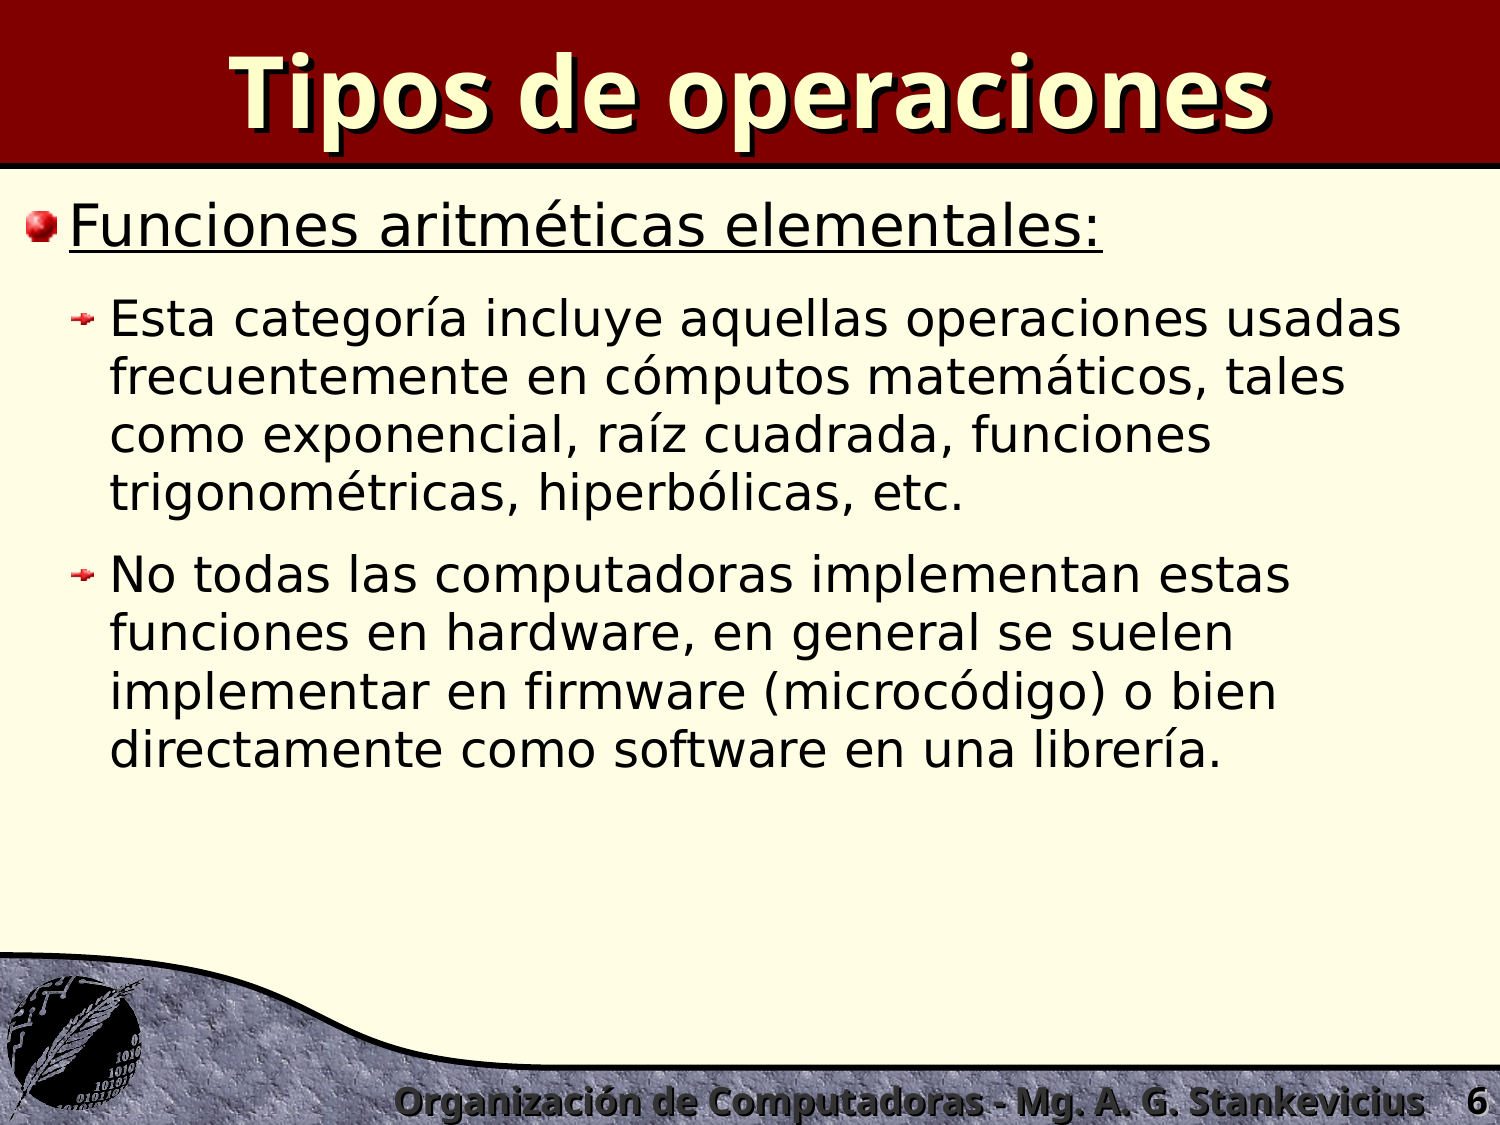

# Tipos de operaciones
Funciones aritméticas elementales:
Esta categoría incluye aquellas operaciones usadas frecuentemente en cómputos matemáticos, tales como exponencial, raíz cuadrada, funciones trigonométricas, hiperbólicas, etc.
No todas las computadoras implementan estas funciones en hardware, en general se suelen implementar en firmware (microcódigo) o bien directamente como software en una librería.
6